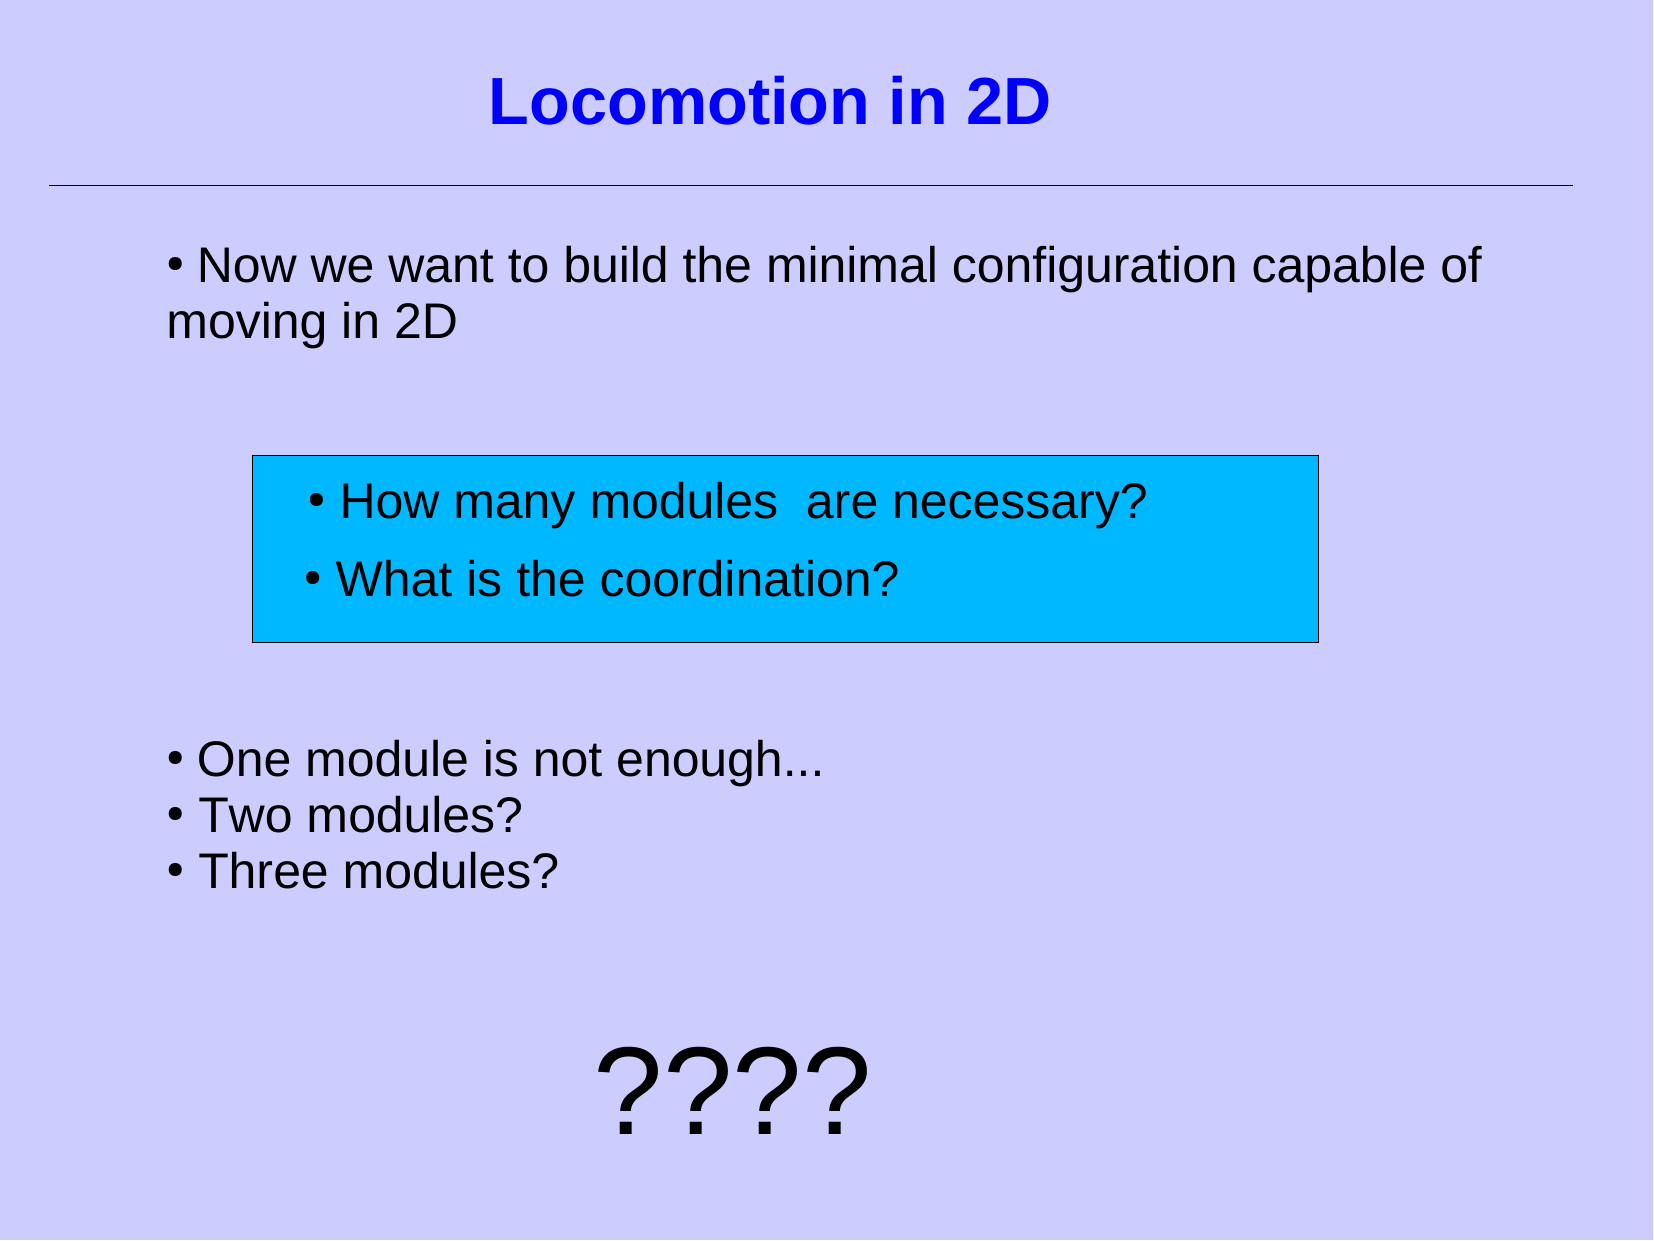

# Locomotion in 2D
 Now we want to build the minimal configuration capable of moving in 2D
 How many modules are necessary?
 What is the coordination?
 One module is not enough...
 Two modules?
 Three modules?
????